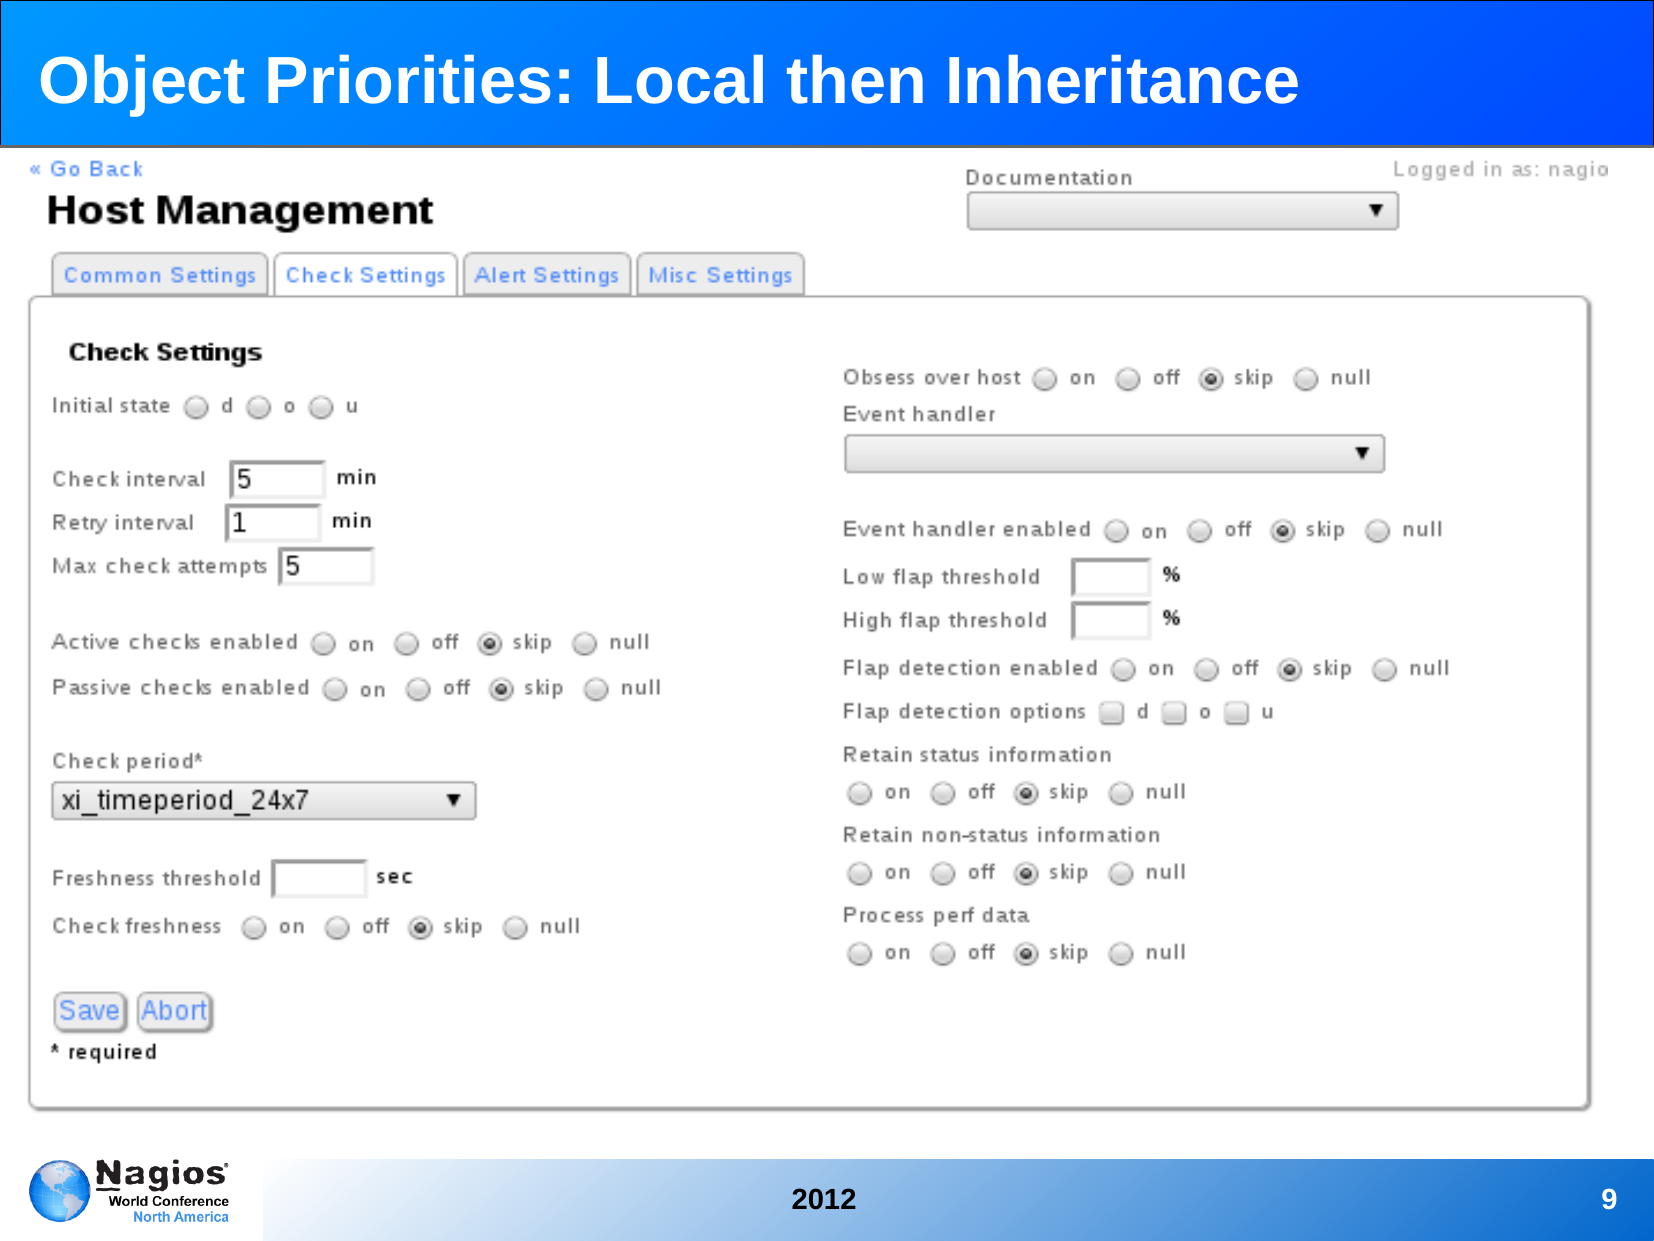

# Object Priorities: Local then Inheritance
2011
9